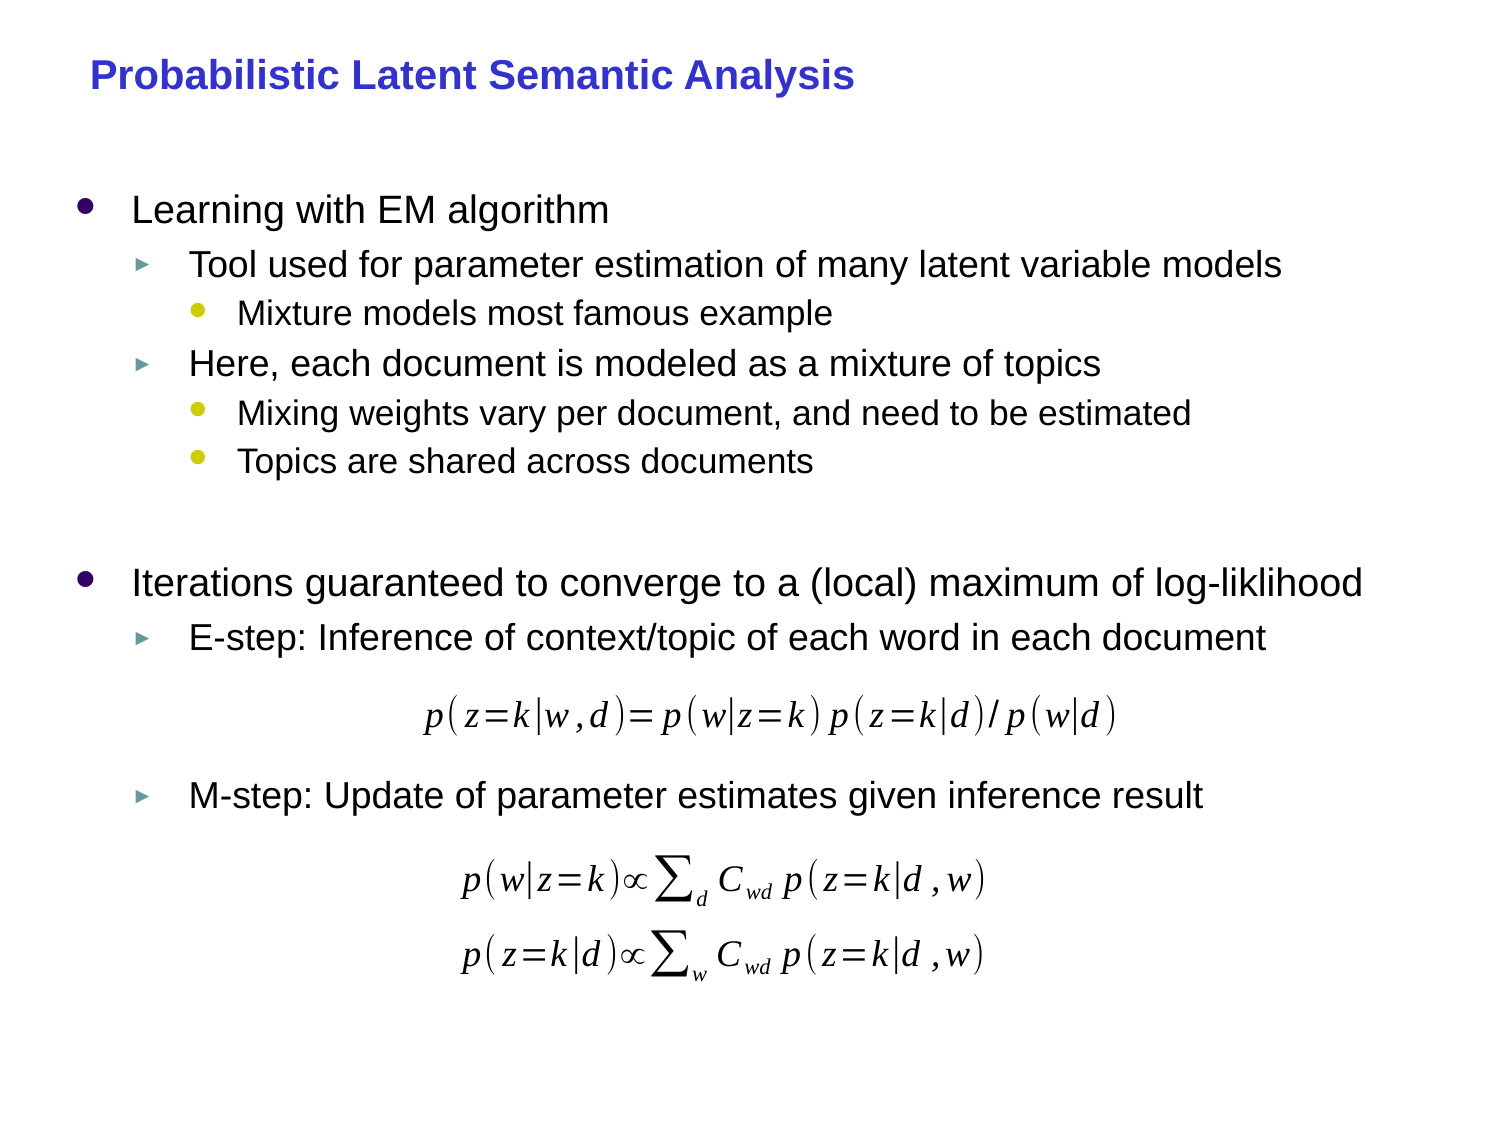

# Probabilistic Latent Semantic Analysis
Learning with EM algorithm
Tool used for parameter estimation of many latent variable models
Mixture models most famous example
Here, each document is modeled as a mixture of topics
Mixing weights vary per document, and need to be estimated
Topics are shared across documents
Iterations guaranteed to converge to a (local) maximum of log-liklihood
E-step: Inference of context/topic of each word in each document
M-step: Update of parameter estimates given inference result